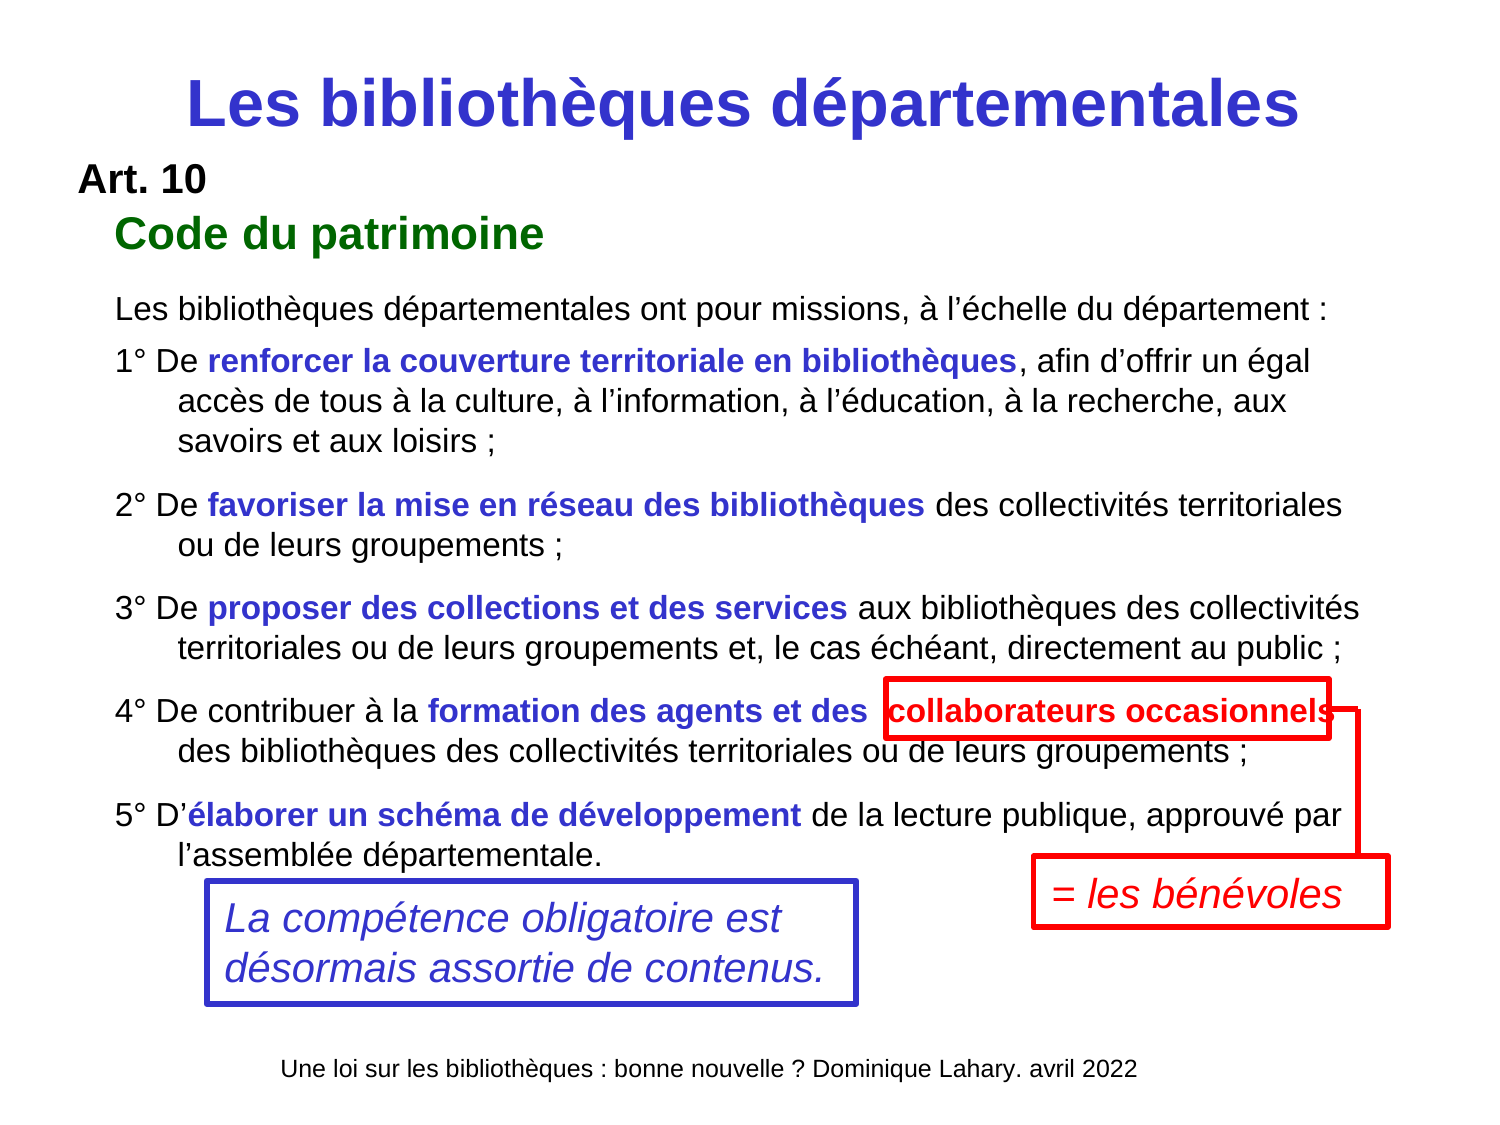

Les bibliothèques départementales
Art. 10
Code du patrimoine
Les bibliothèques départementales ont pour missions, à l’échelle du département :
1° De renforcer la couverture territoriale en bibliothèques, afin d’offrir un égal accès de tous à la culture, à l’information, à l’éducation, à la recherche, aux savoirs et aux loisirs ;
2° De favoriser la mise en réseau des bibliothèques des collectivités territoriales ou de leurs groupements ;
3° De proposer des collections et des services aux bibliothèques des collectivités territoriales ou de leurs groupements et, le cas échéant, directement au public ;
4° De contribuer à la formation des agents et des collaborateurs occasionnels des bibliothèques des collectivités territoriales ou de leurs groupements ;
5° D’élaborer un schéma de développement de la lecture publique, approuvé par l’assemblée départementale.
= les bénévoles
La compétence obligatoire est désormais assortie de contenus.
Une loi sur les bibliothèques : bonne nouvelle ? Dominique Lahary. avril 2022